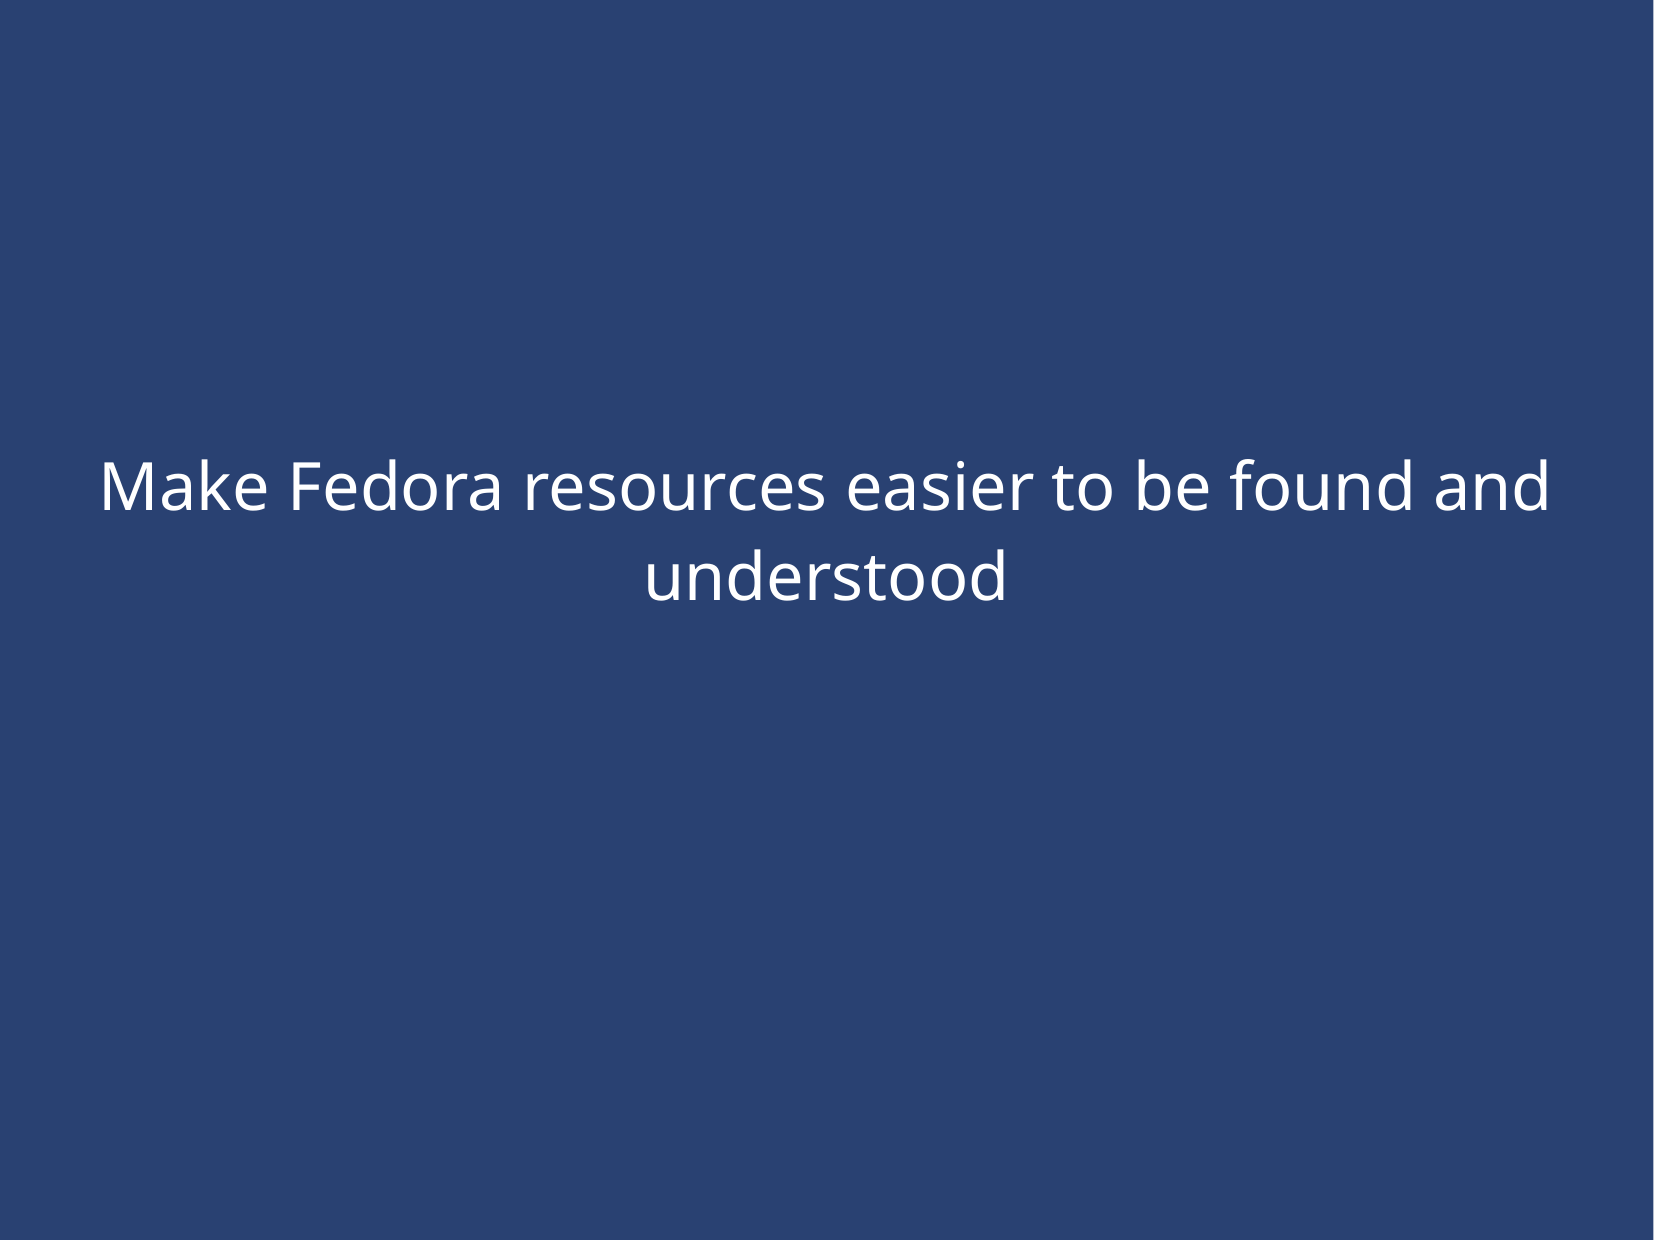

# Make Fedora resources easier to be found and understood